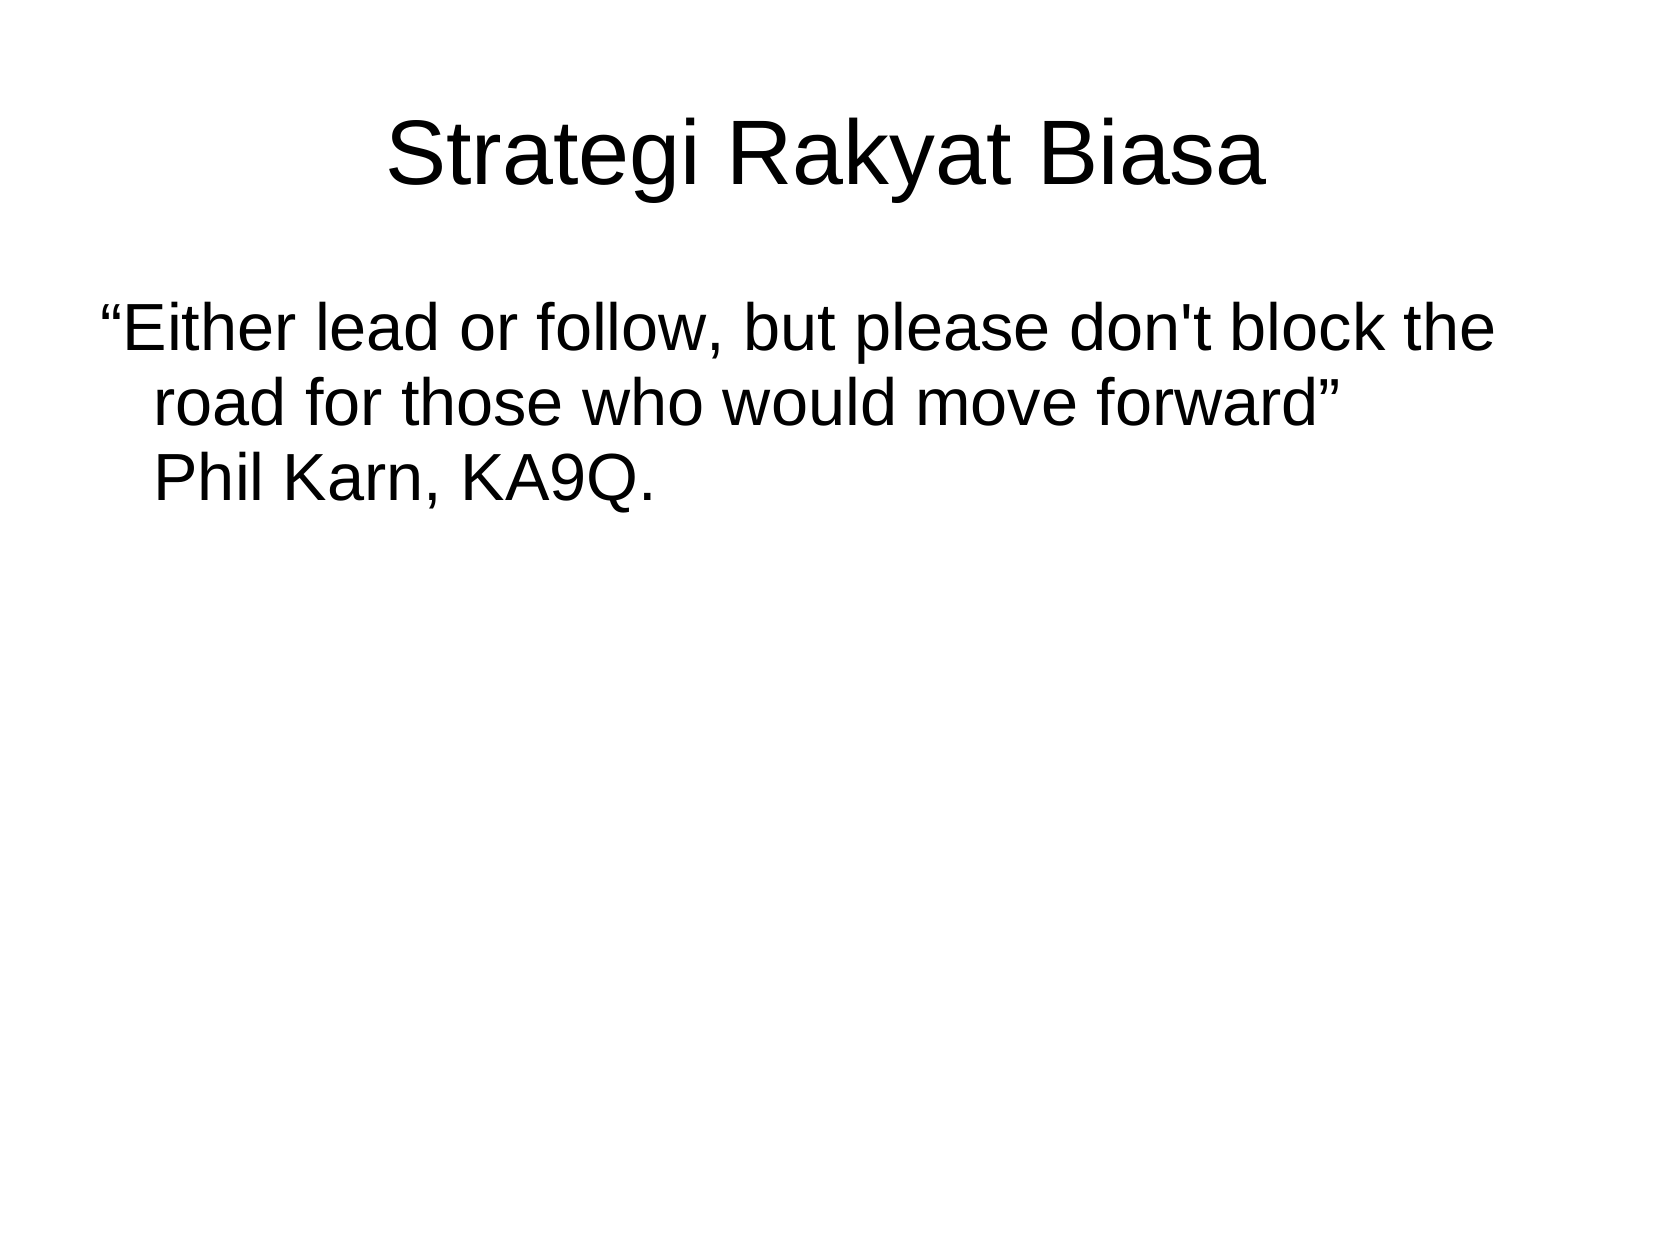

# Strategi Rakyat Biasa
“Either lead or follow, but please don't block the road for those who would move forward” Phil Karn, KA9Q.